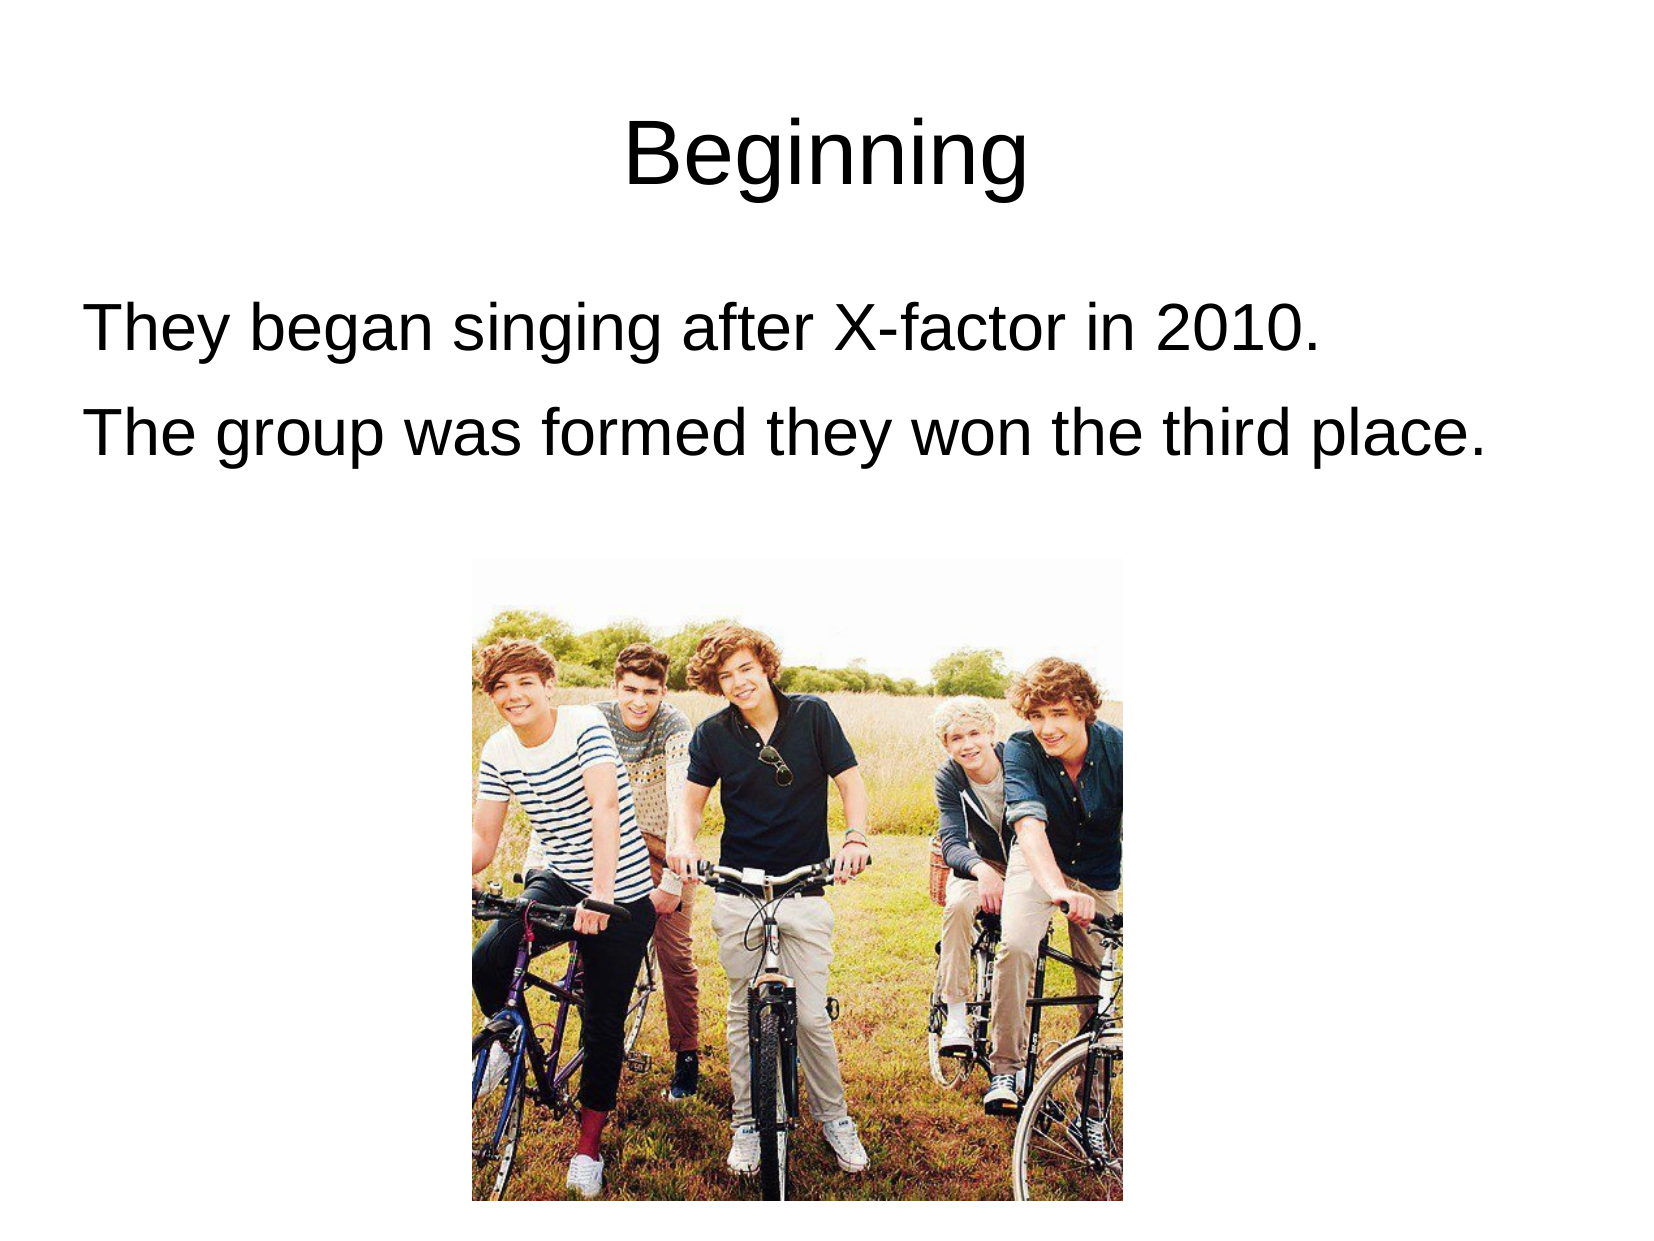

# Beginning
They began singing after X-factor in 2010.
The group was formed they won the third place.